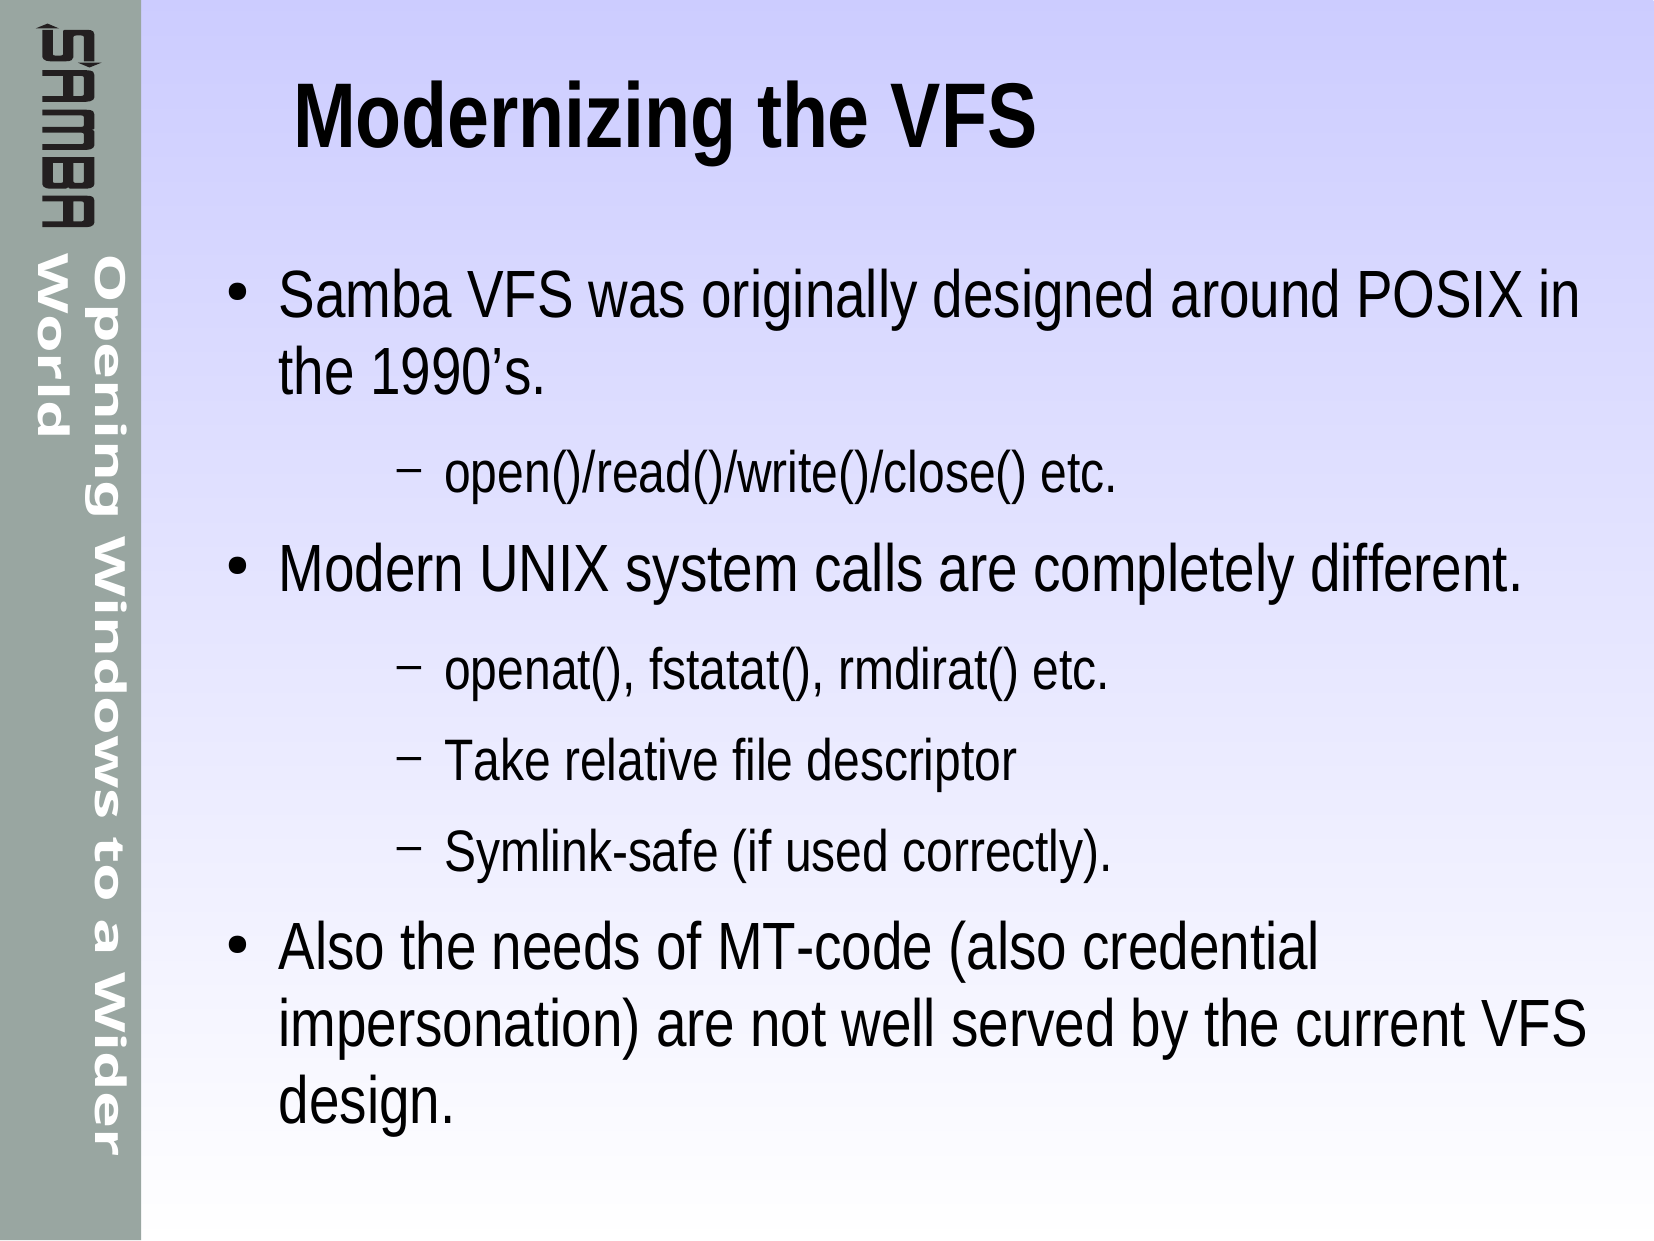

# Modernizing the VFS
Samba VFS was originally designed around POSIX in the 1990’s.
open()/read()/write()/close() etc.
Modern UNIX system calls are completely different.
openat(), fstatat(), rmdirat() etc.
Take relative file descriptor
Symlink-safe (if used correctly).
Also the needs of MT-code (also credential impersonation) are not well served by the current VFS design.